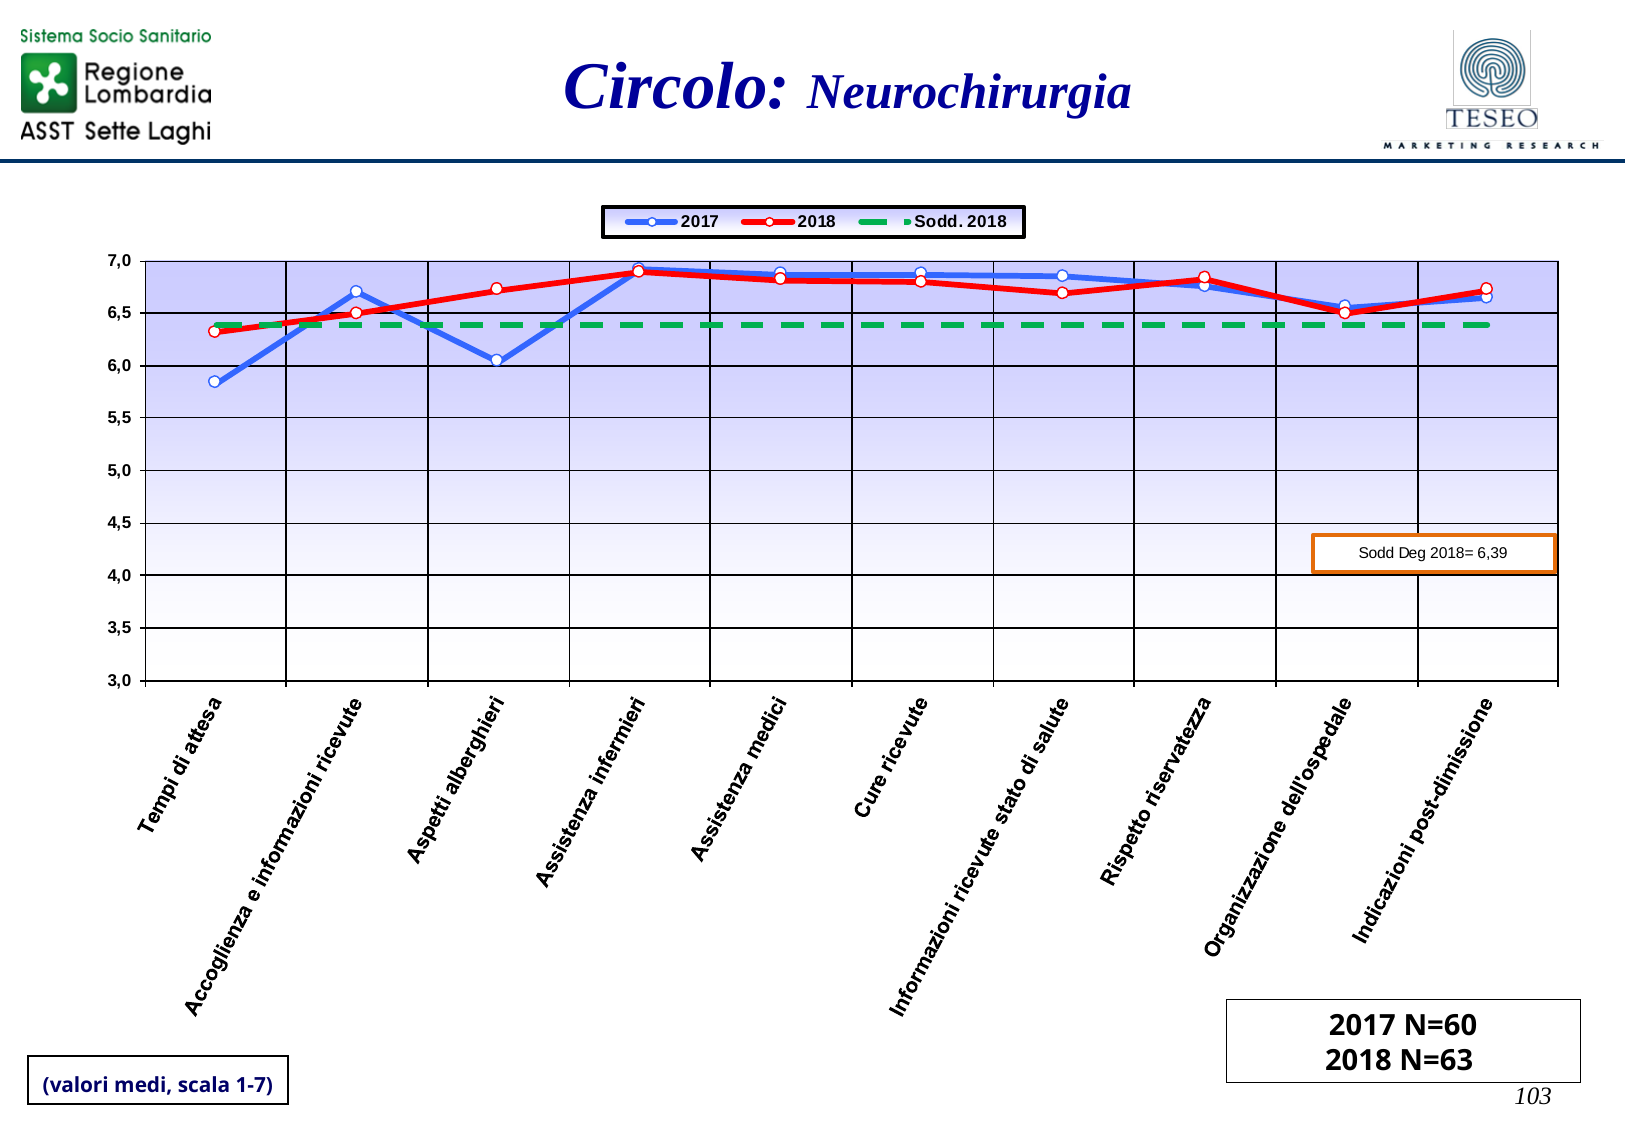

Circolo: Neurochirurgia
2017 N=60
2018 N=63
(valori medi, scala 1-7)